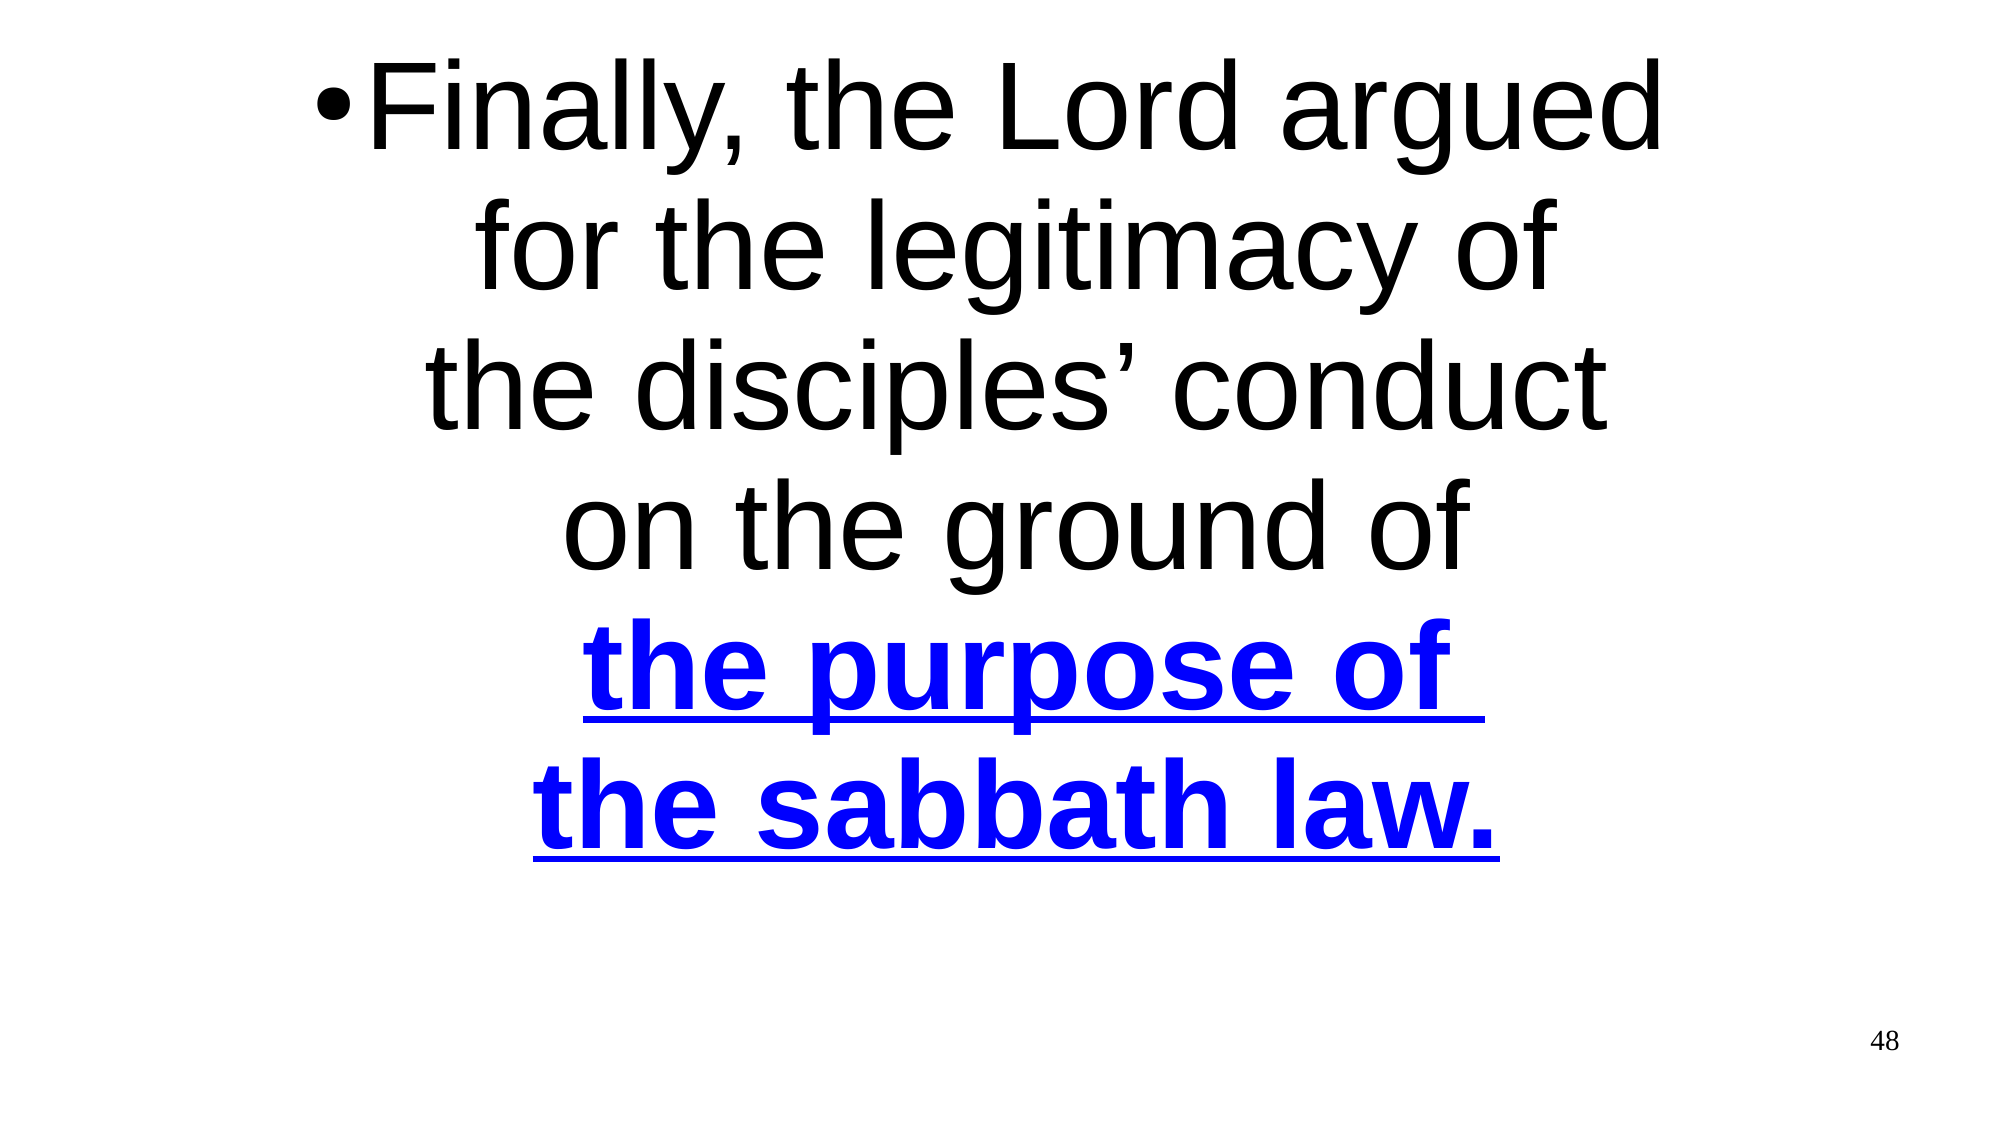

# Finally, the Lord argued for the legitimacy of the disciples’ conduct on the ground of the purpose of the sabbath law.
48